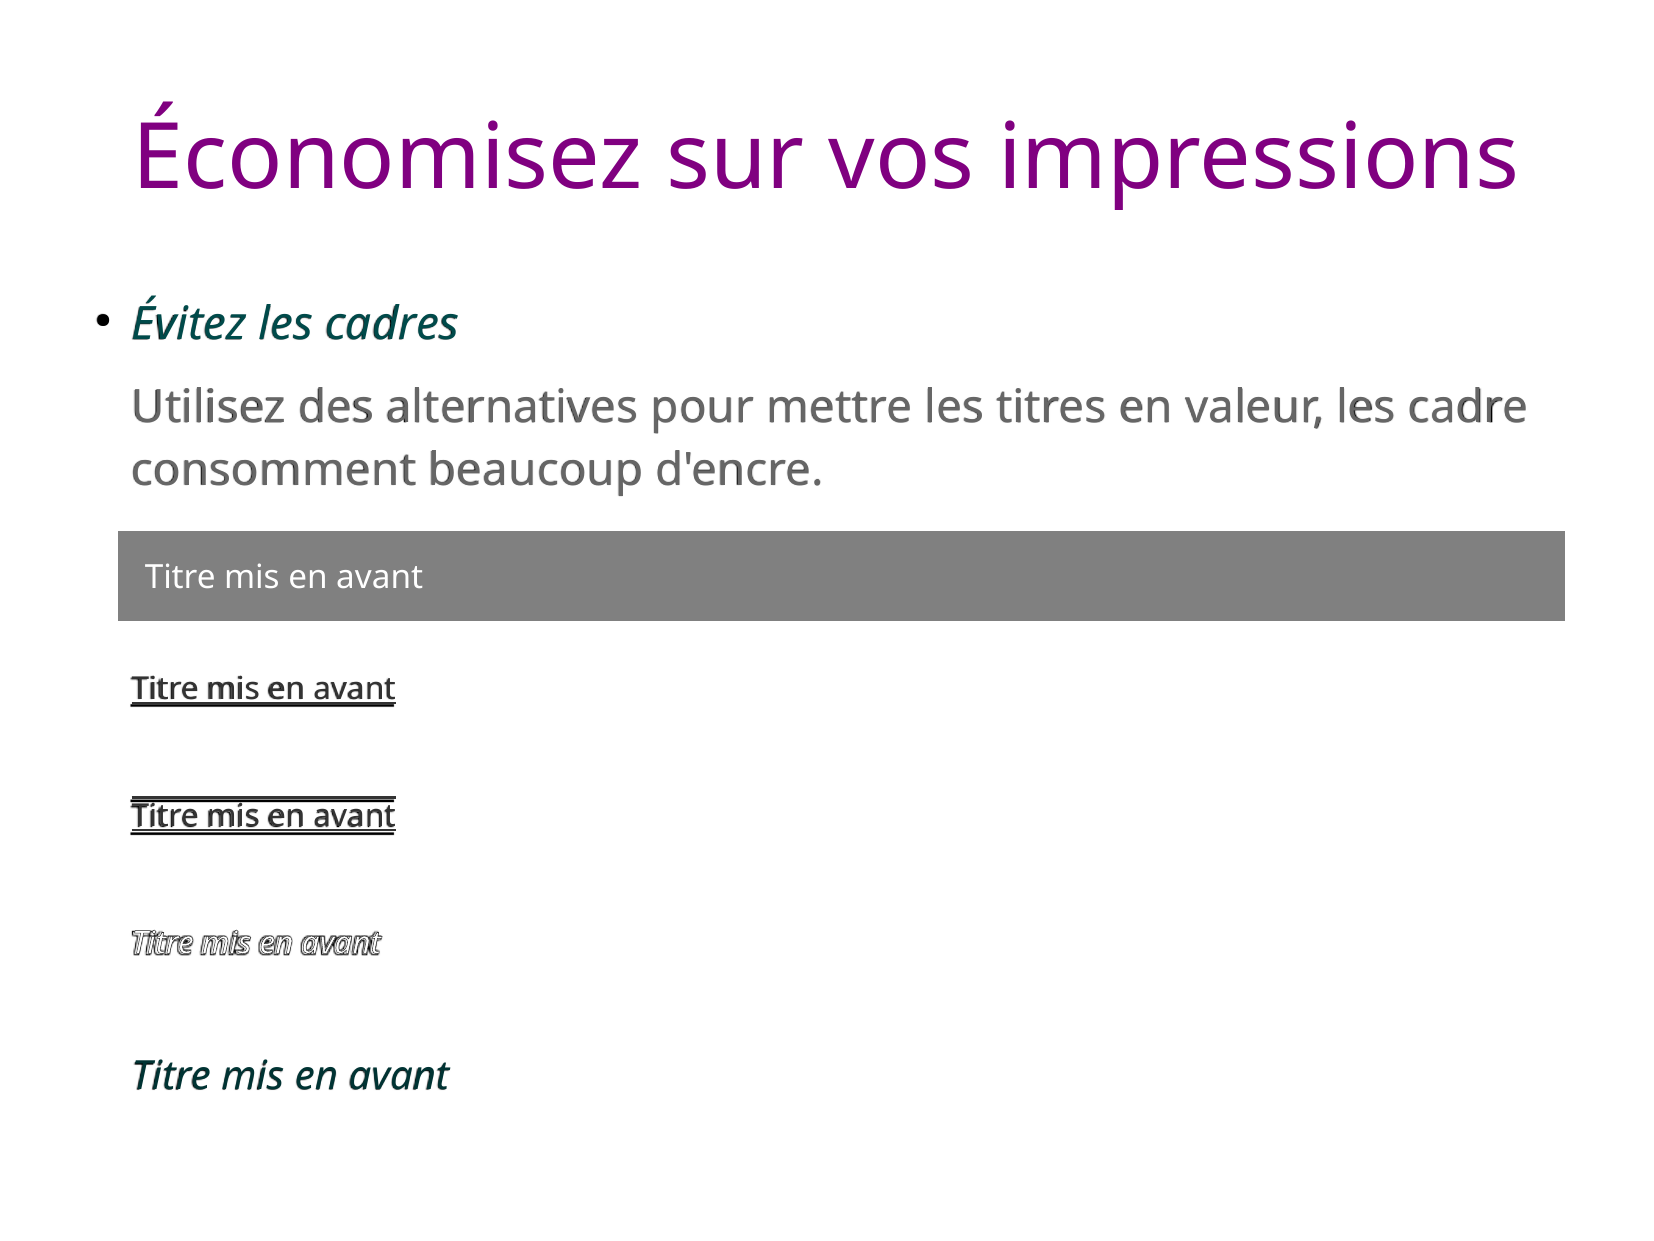

# Économisez sur vos impressions
Évitez les cadres
Utilisez des alternatives pour mettre les titres en valeur, les cadre consomment beaucoup d'encre.
Titre mis en avant
Titre mis en avant
Titre mis en avant
Titre mis en avant
Titre mis en avant